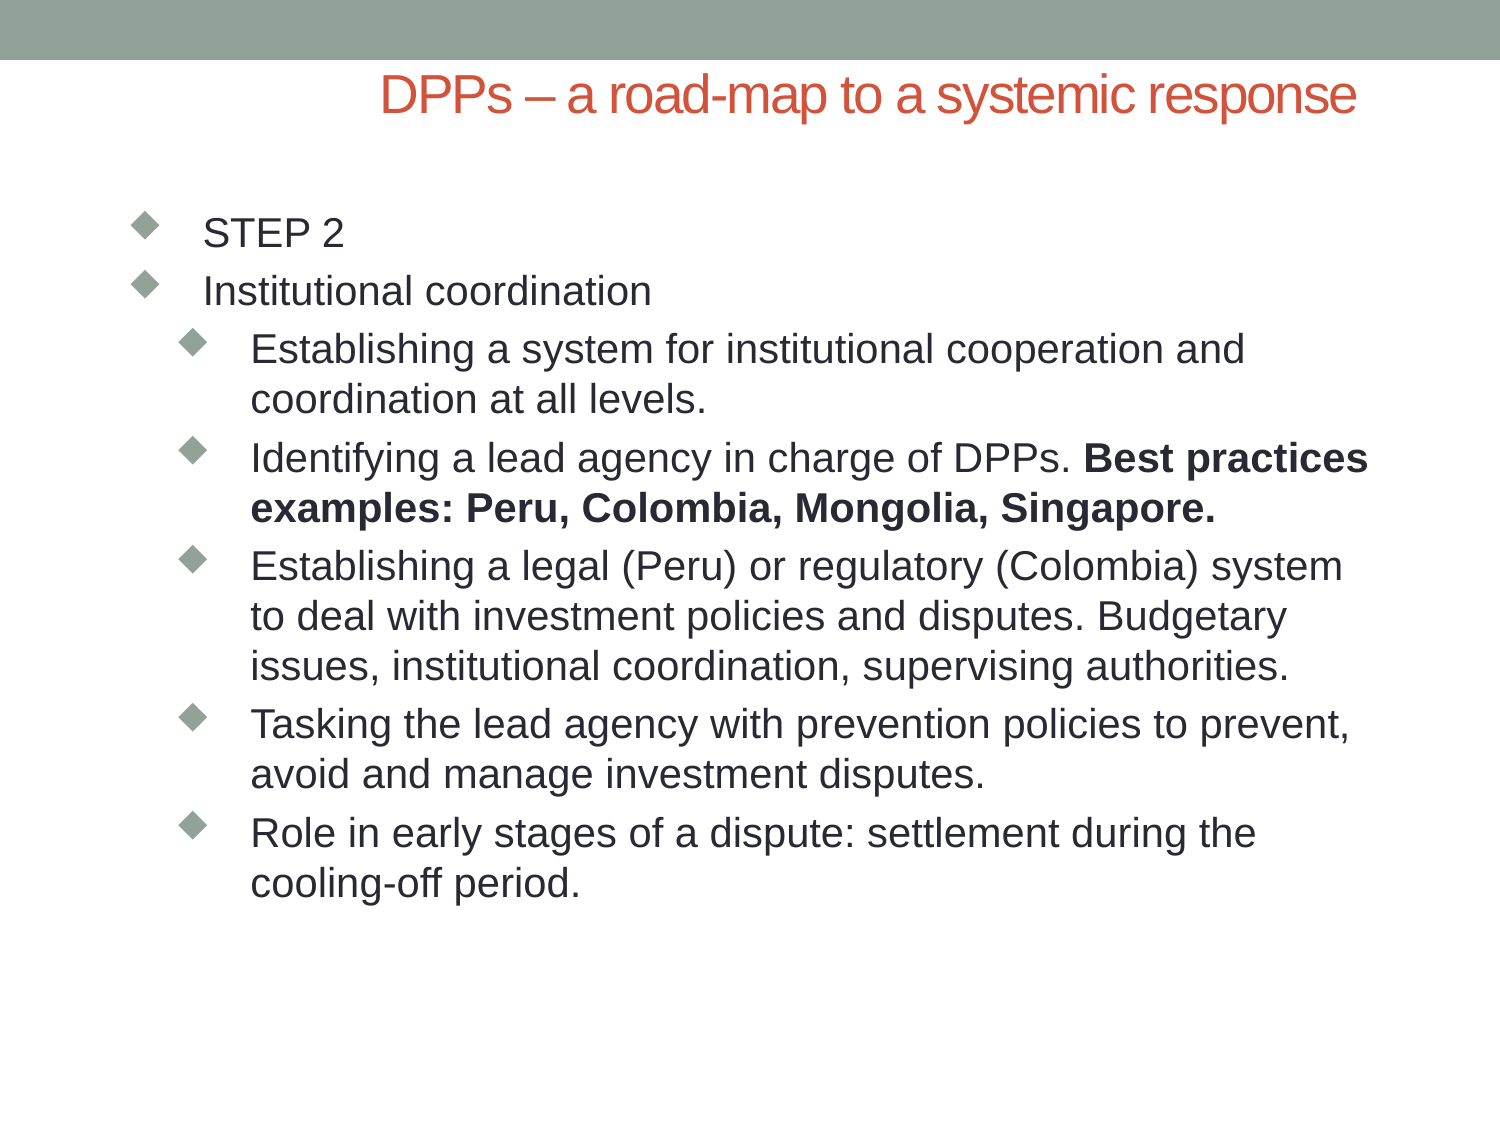

# DPPs – a road-map to a systemic response
STEP 2
Institutional coordination
Establishing a system for institutional cooperation and coordination at all levels.
Identifying a lead agency in charge of DPPs. Best practices examples: Peru, Colombia, Mongolia, Singapore.
Establishing a legal (Peru) or regulatory (Colombia) system to deal with investment policies and disputes. Budgetary issues, institutional coordination, supervising authorities.
Tasking the lead agency with prevention policies to prevent, avoid and manage investment disputes.
Role in early stages of a dispute: settlement during the cooling-off period.